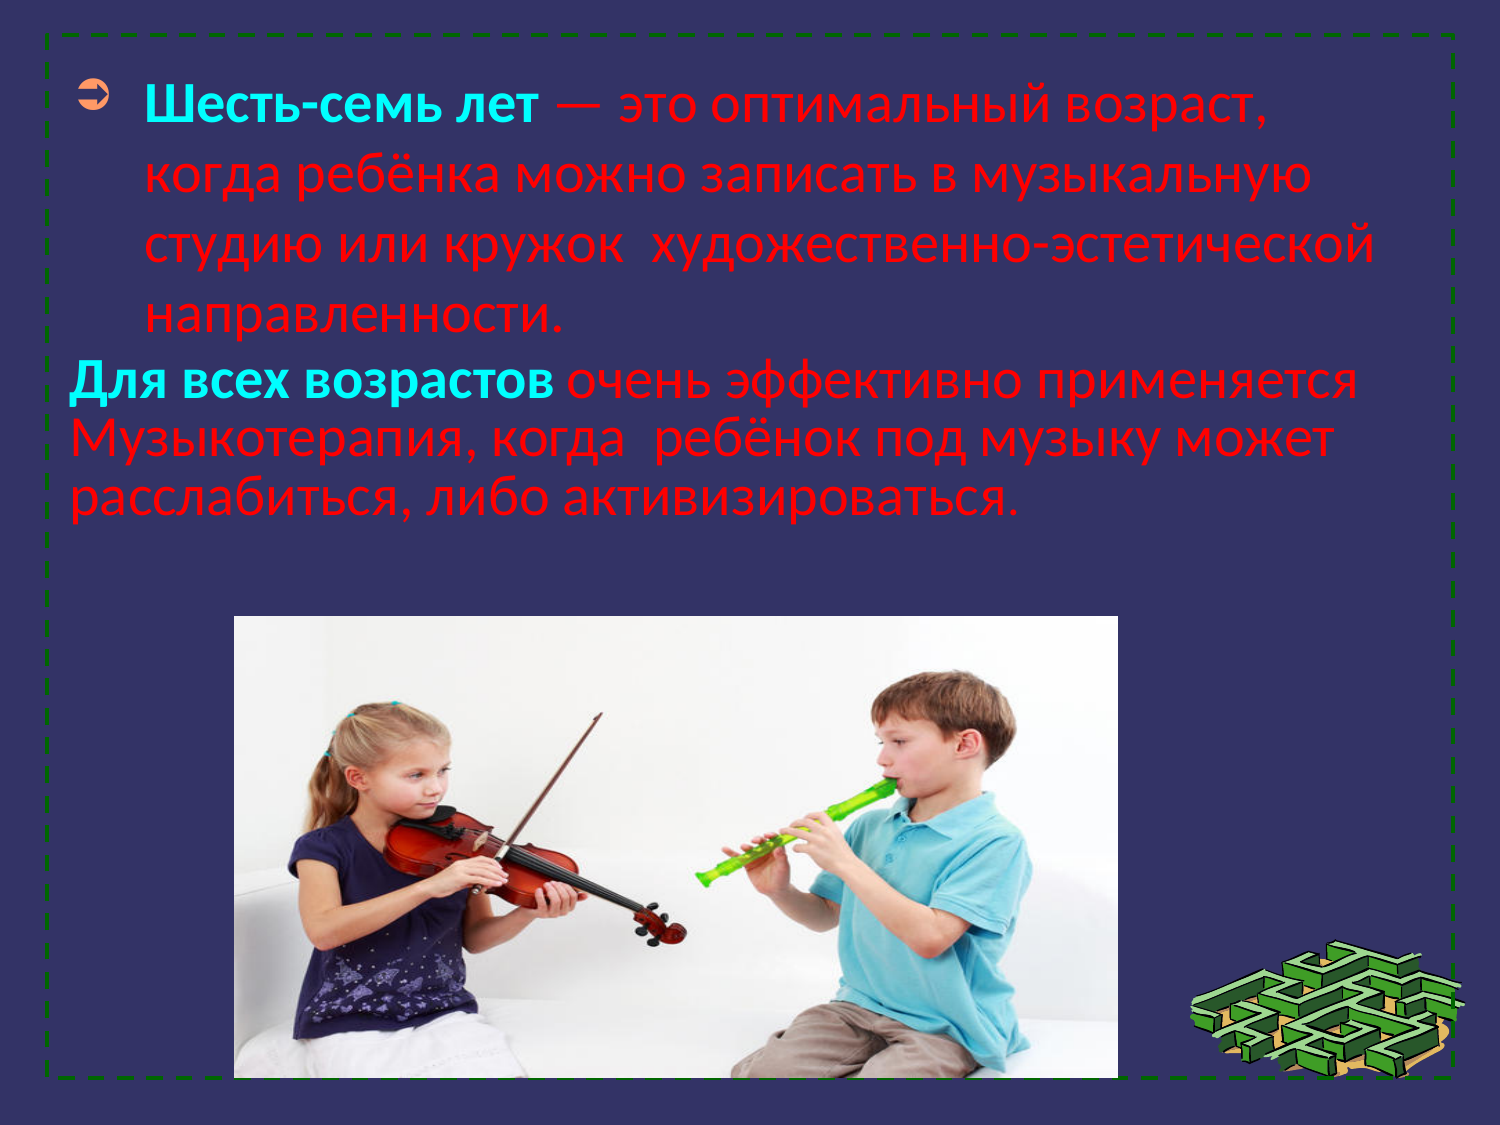

# Шесть-семь лет — это оптимальный возраст, когда ребёнка можно записать в музыкальную студию или кружок художественно-эстетической направленности.
Для всех возрастов очень эффективно применяется Музыкотерапия, когда ребёнок под музыку может расслабиться, либо активизироваться.